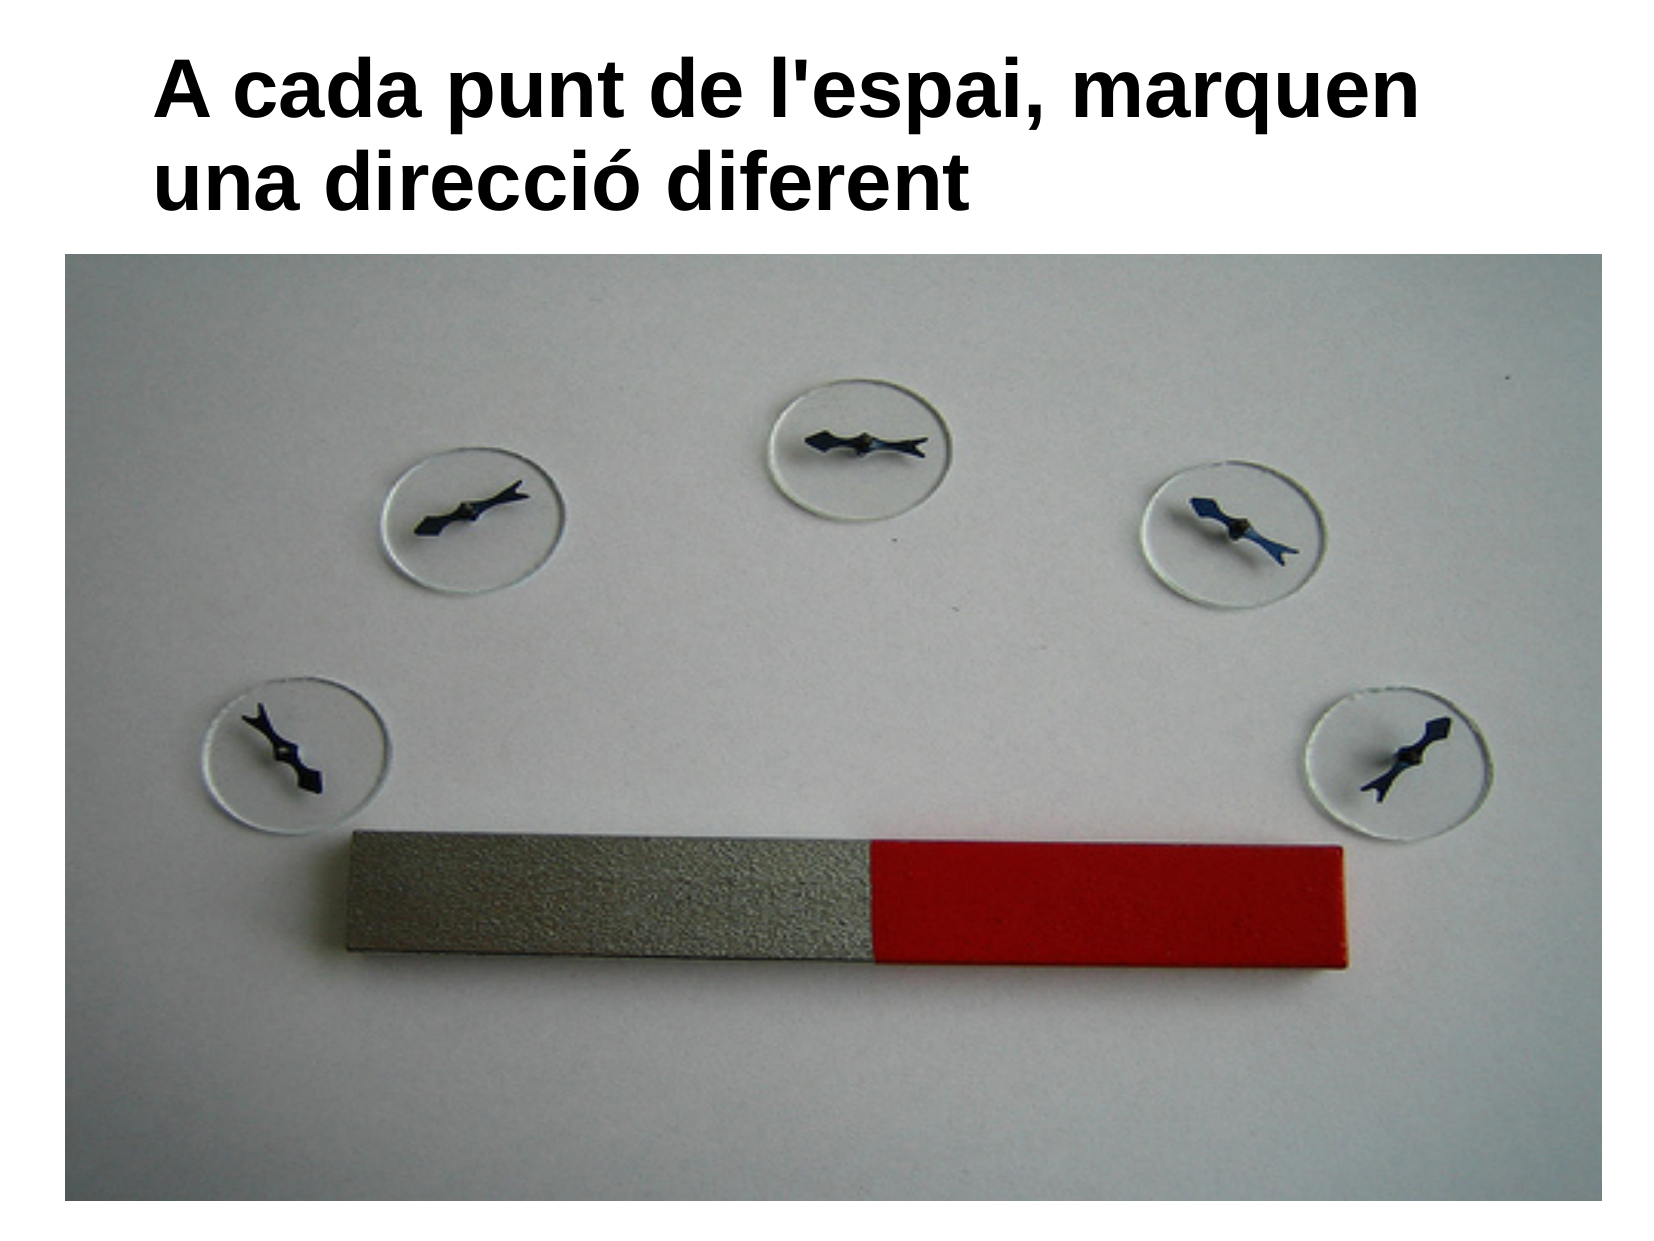

A cada punt de l'espai, marquen una direcció diferent
6